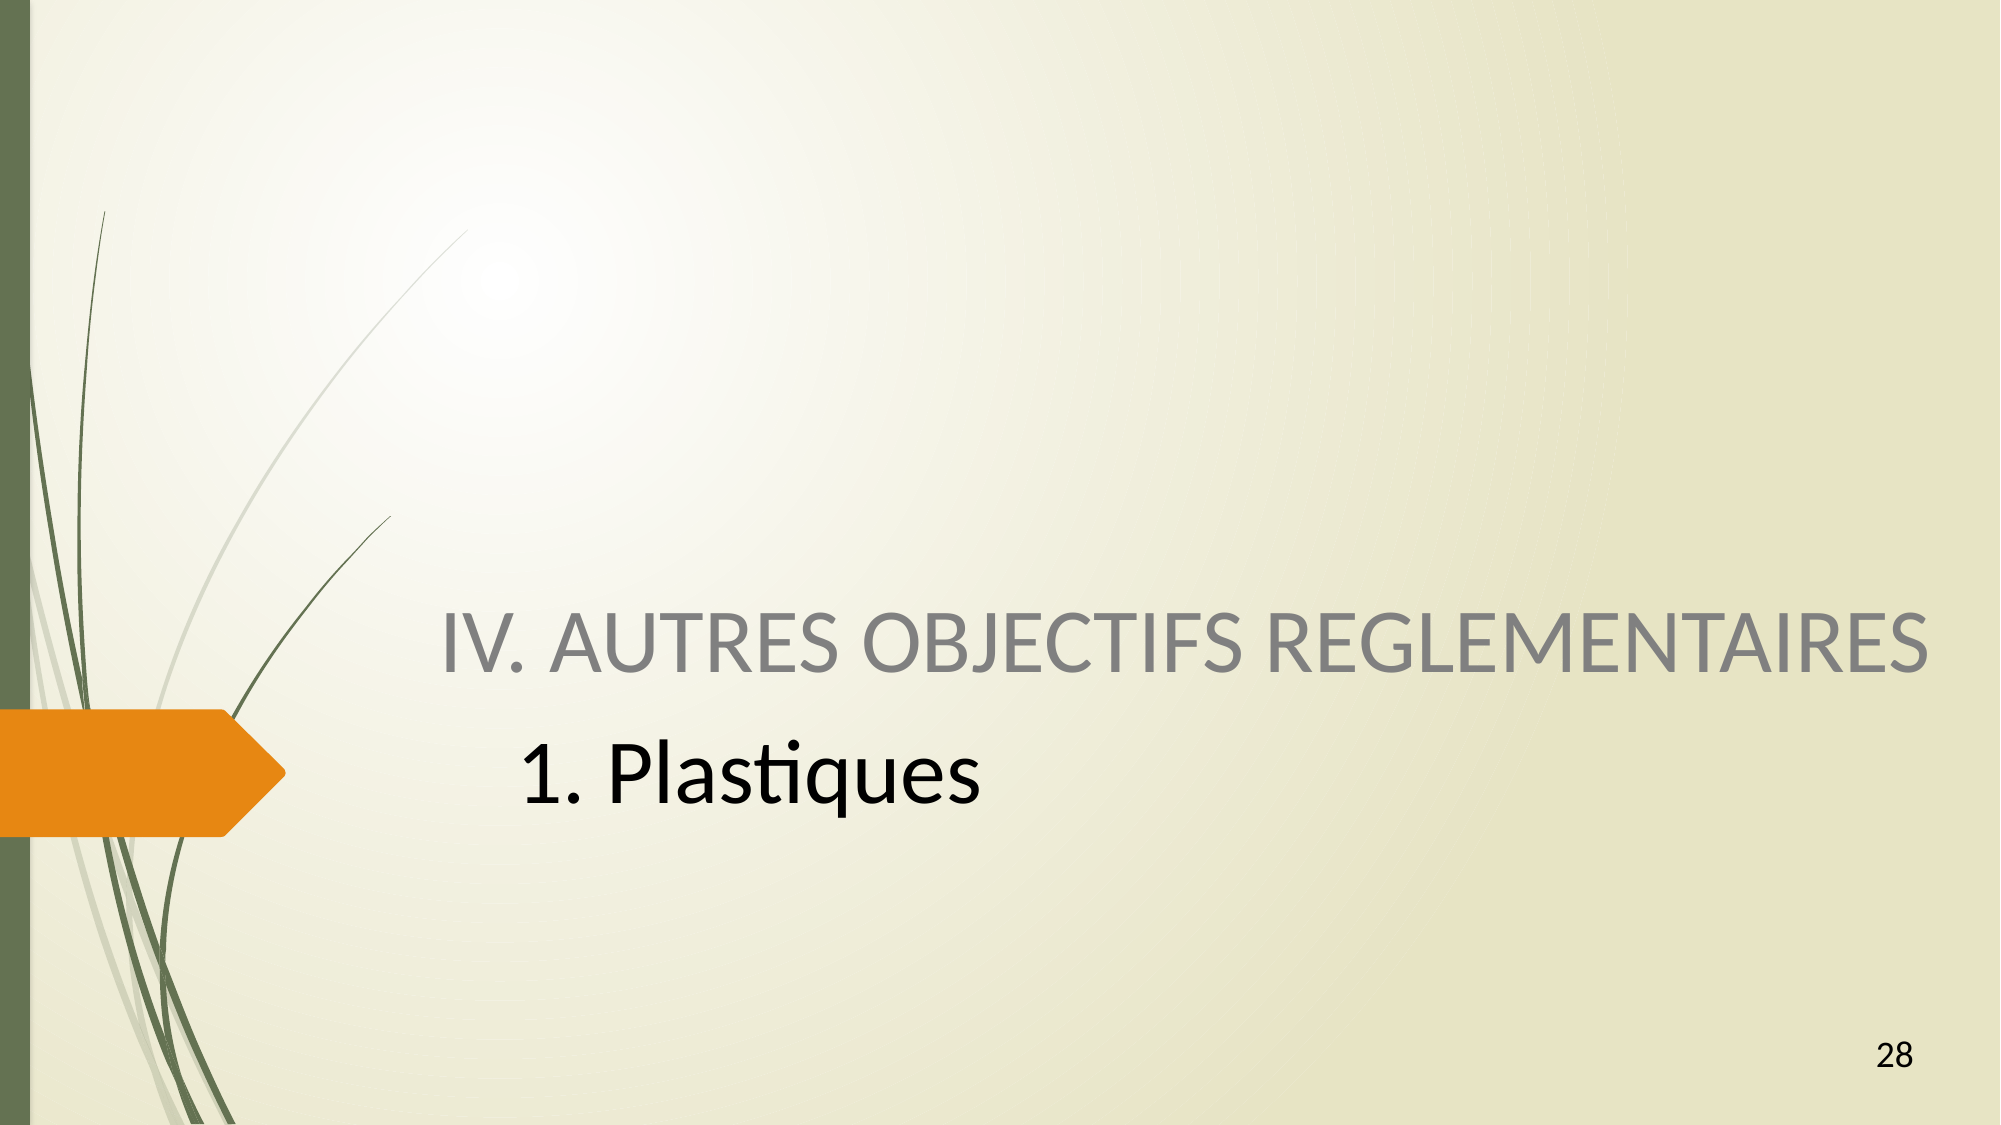

# IV. AUTRES OBJECTIFS REGLEMENTAIRES 1. Plastiques